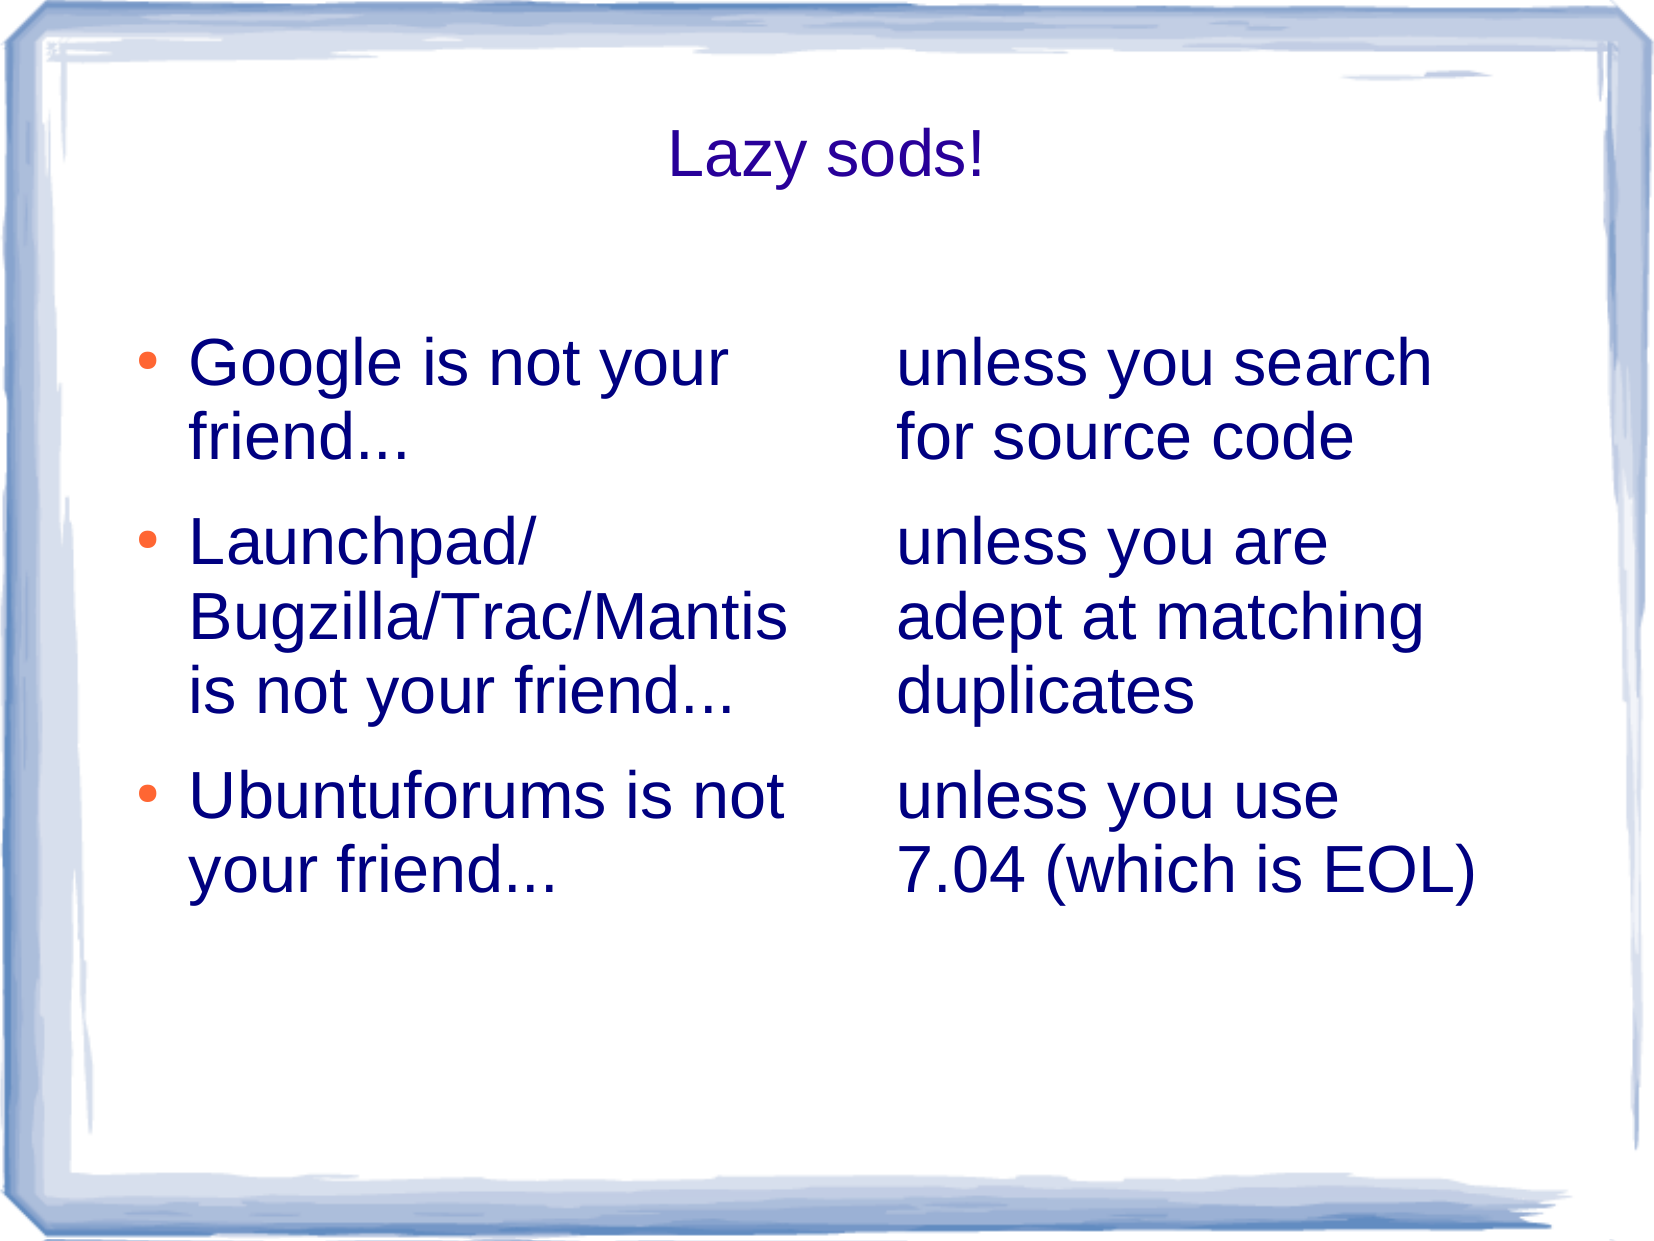

# Lazy sods!
Google is not your friend...
Launchpad/Bugzilla/Trac/Mantis is not your friend...
Ubuntuforums is not your friend...
unless you search for source code
unless you are adept at matching duplicates
unless you use 7.04 (which is EOL)